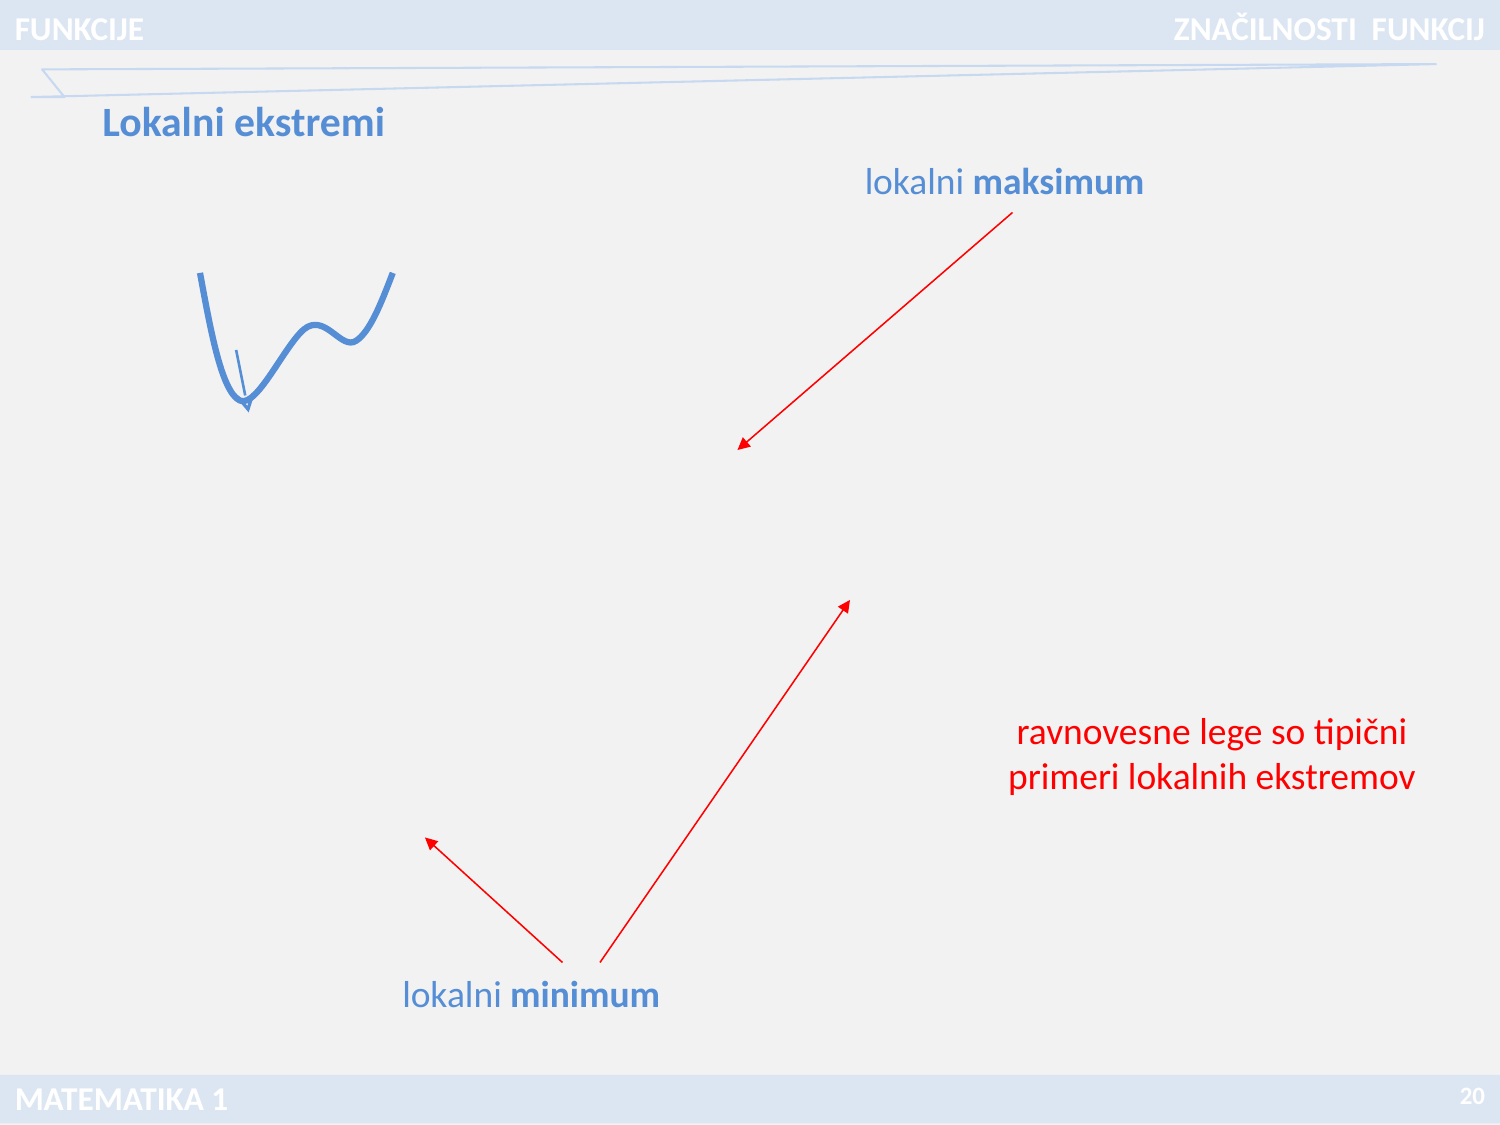

FUNKCIJE
ZNAČILNOSTI FUNKCIJ
Lokalni ekstremi
lokalni maksimum
ravnovesne lege so tipični primeri lokalnih ekstremov
lokalni minimum
MATEMATIKA 1